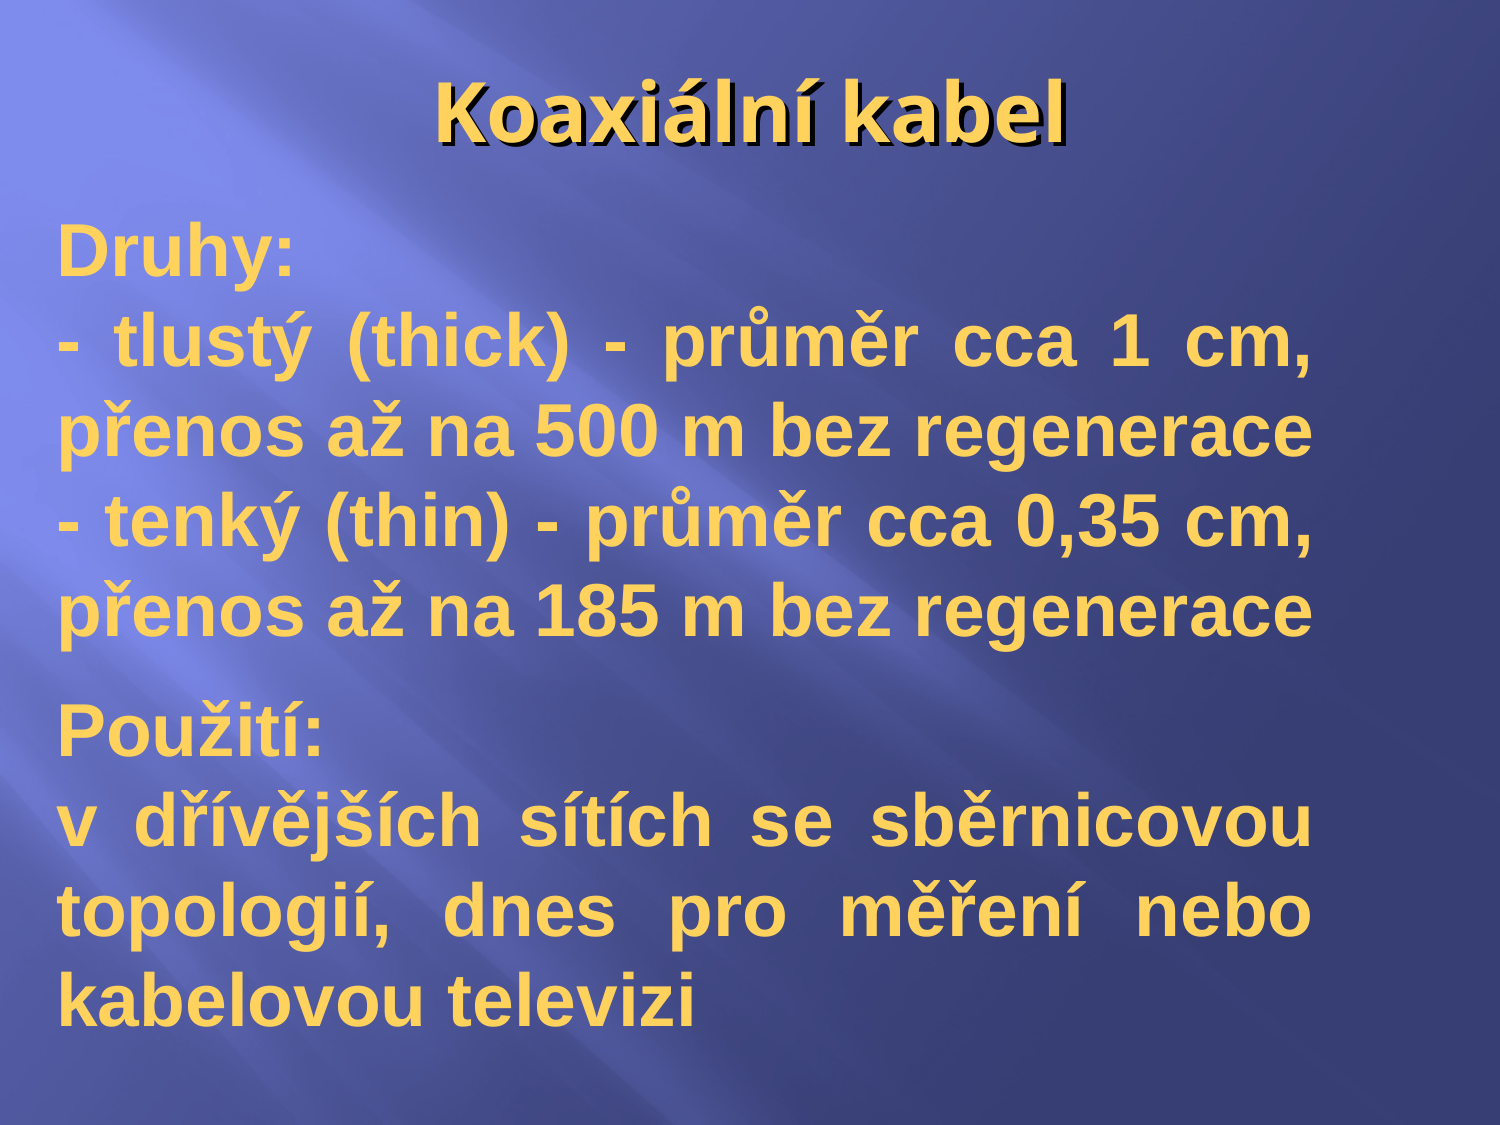

# Koaxiální kabel
Druhy:
- tlustý (thick) - průměr cca 1 cm, přenos až na 500 m bez regenerace
- tenký (thin) - průměr cca 0,35 cm, přenos až na 185 m bez regenerace
Použití:
v dřívějších sítích se sběrnicovou topologií, dnes pro měření nebo kabelovou televizi